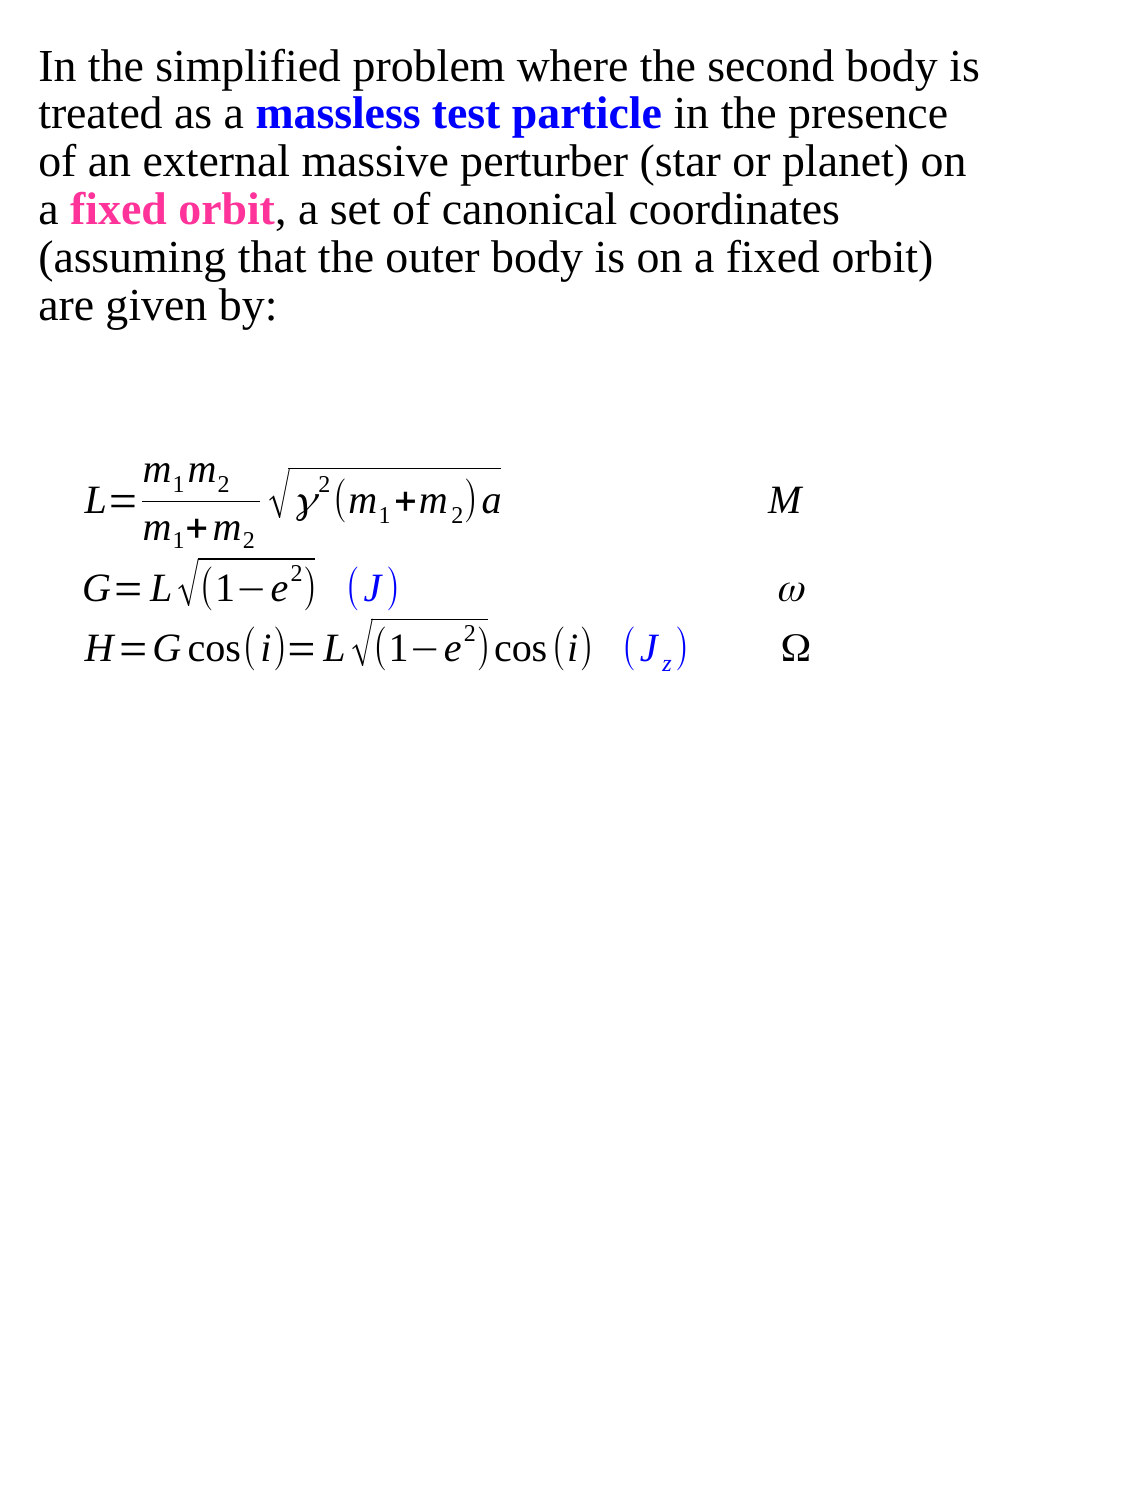

In the simplified problem where the second body is treated as a massless test particle in the presence of an external massive perturber (star or planet) on a fixed orbit, a set of canonical coordinates (assuming that the outer body is on a fixed orbit) are given by: